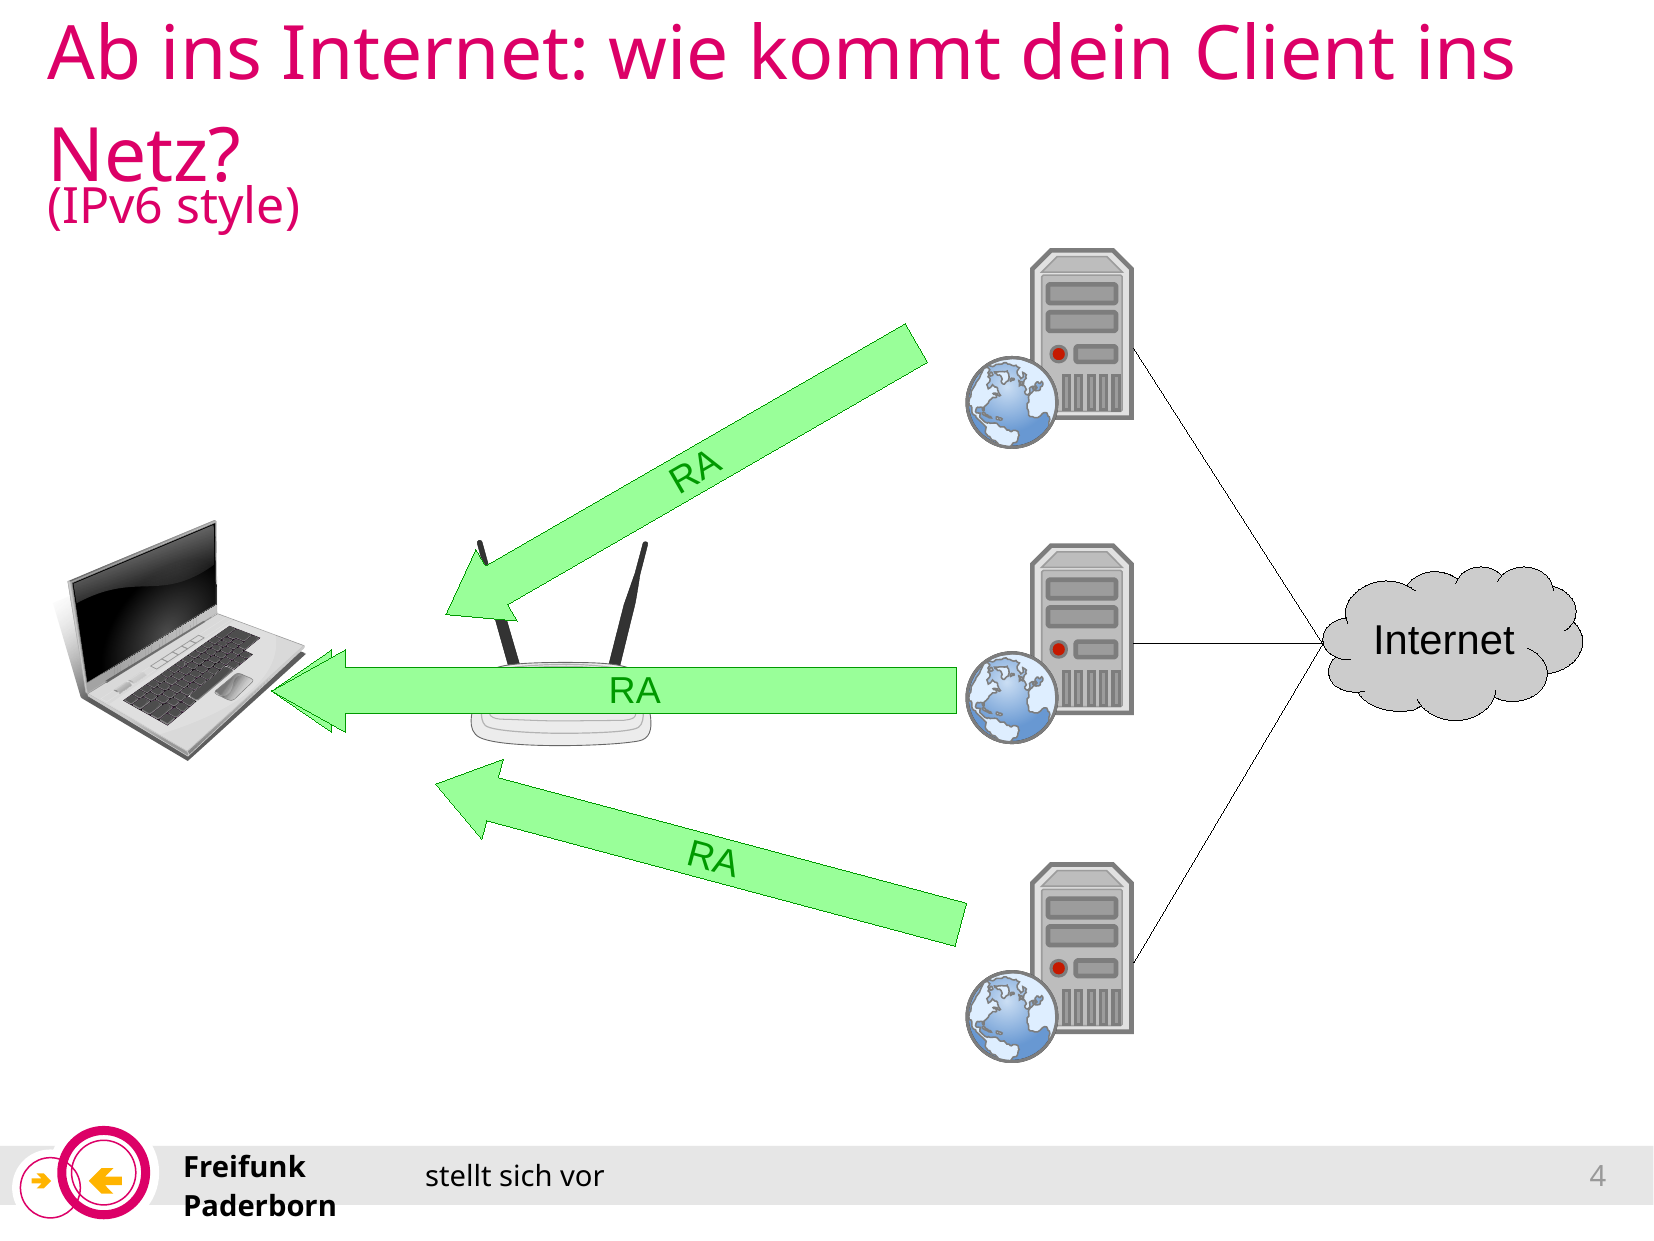

# Ab ins Internet: wie kommt dein Client ins Netz?
(IPv6 style)
RA
Internet
RA
RA
RA
stellt sich vor
4